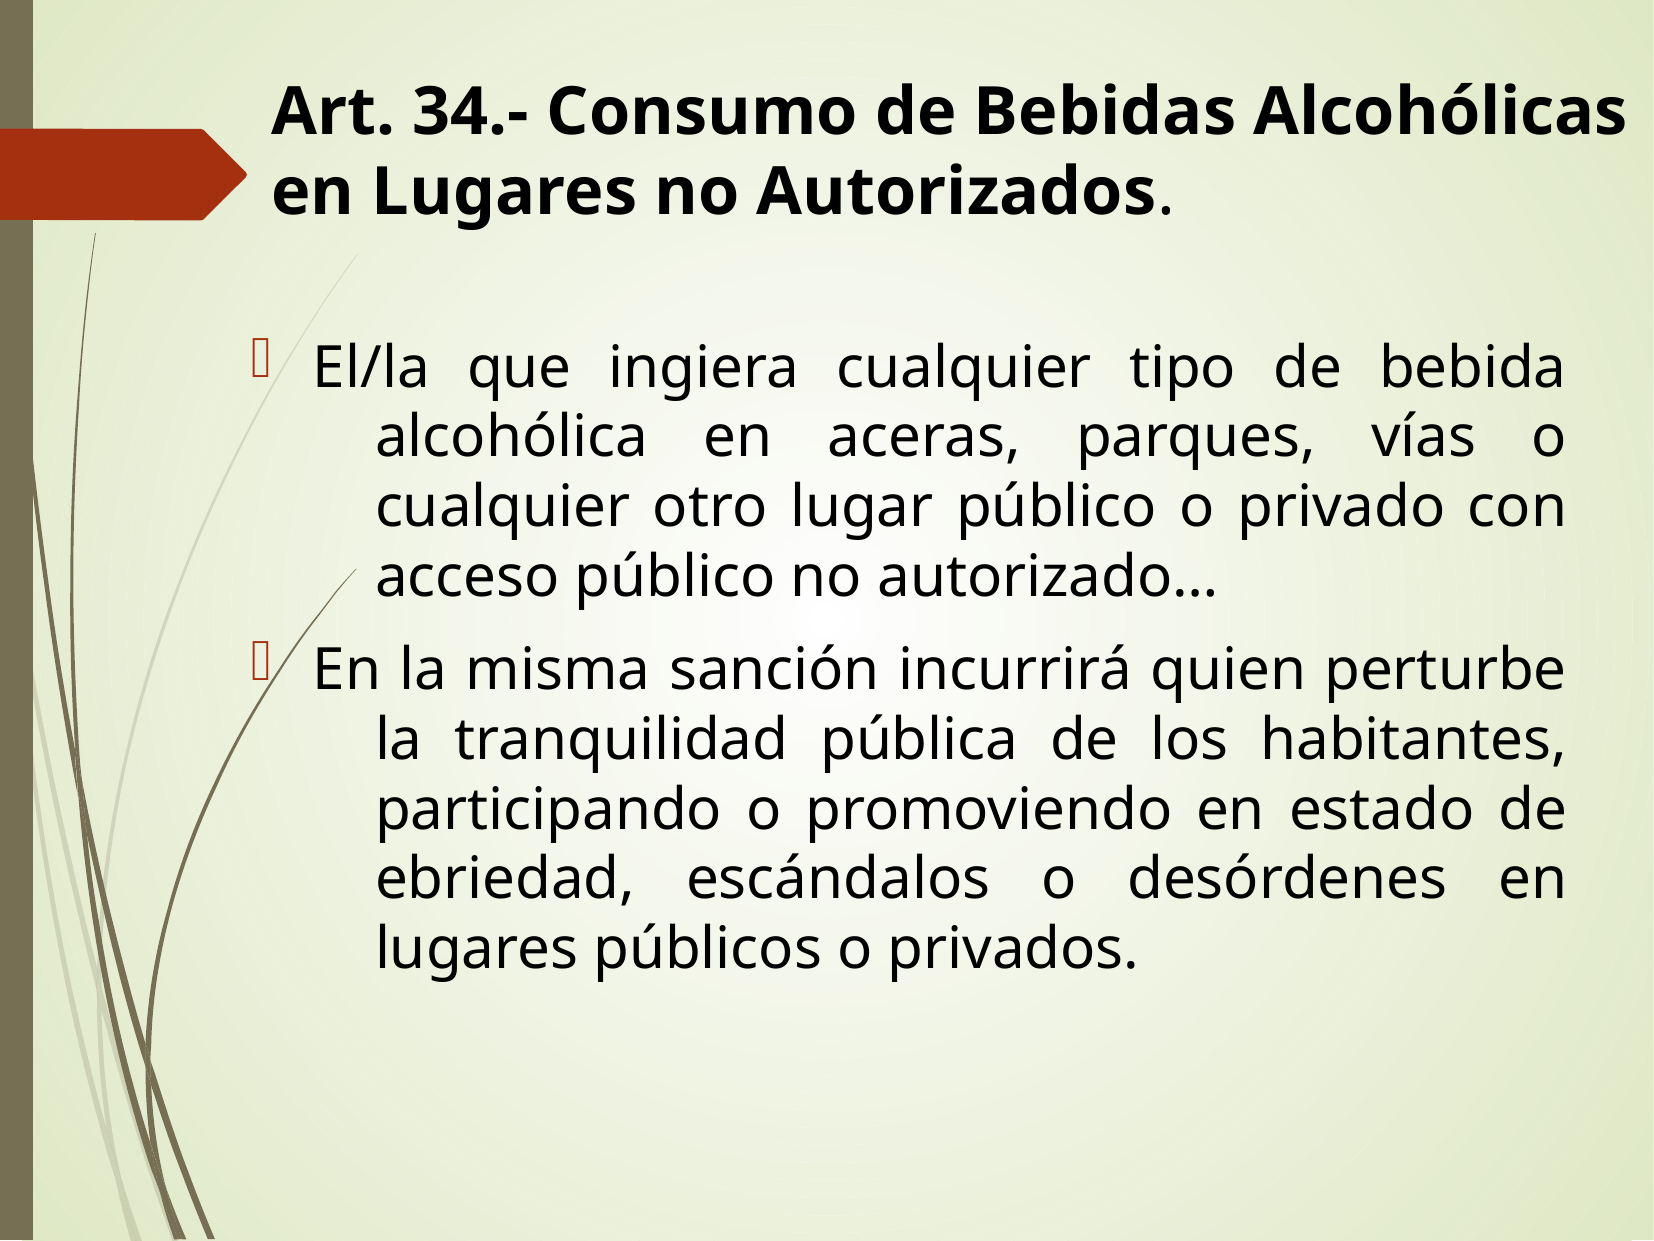

# Art. 34.- Consumo de Bebidas Alcohólicas en Lugares no Autorizados.
El/la que ingiera cualquier tipo de bebida alcohólica en aceras, parques, vías o cualquier otro lugar público o privado con acceso público no autorizado…
En la misma sanción incurrirá quien perturbe la tranquilidad pública de los habitantes, participando o promoviendo en estado de ebriedad, escándalos o desórdenes en lugares públicos o privados.